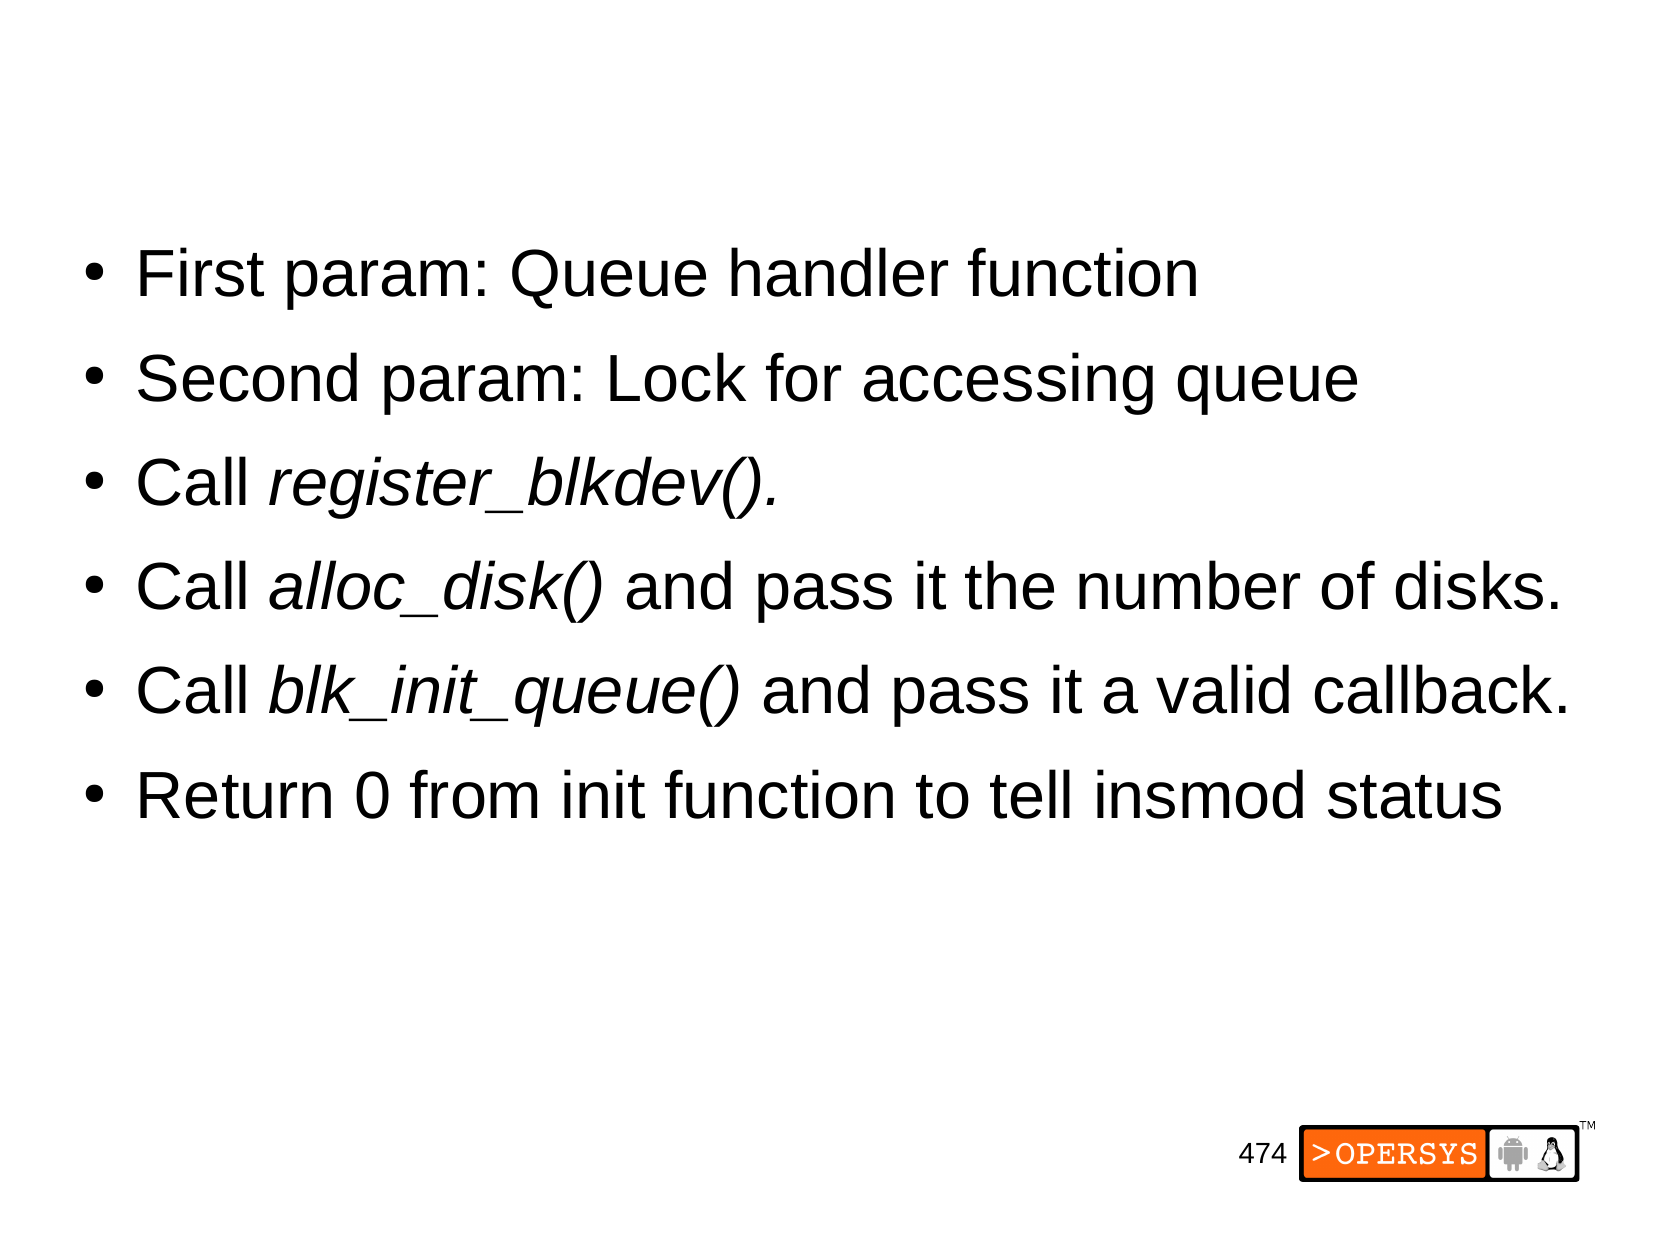

# First param: Queue handler function
Second param: Lock for accessing queue
Call register_blkdev().
Call alloc_disk() and pass it the number of disks.
Call blk_init_queue() and pass it a valid callback.
Return 0 from init function to tell insmod status